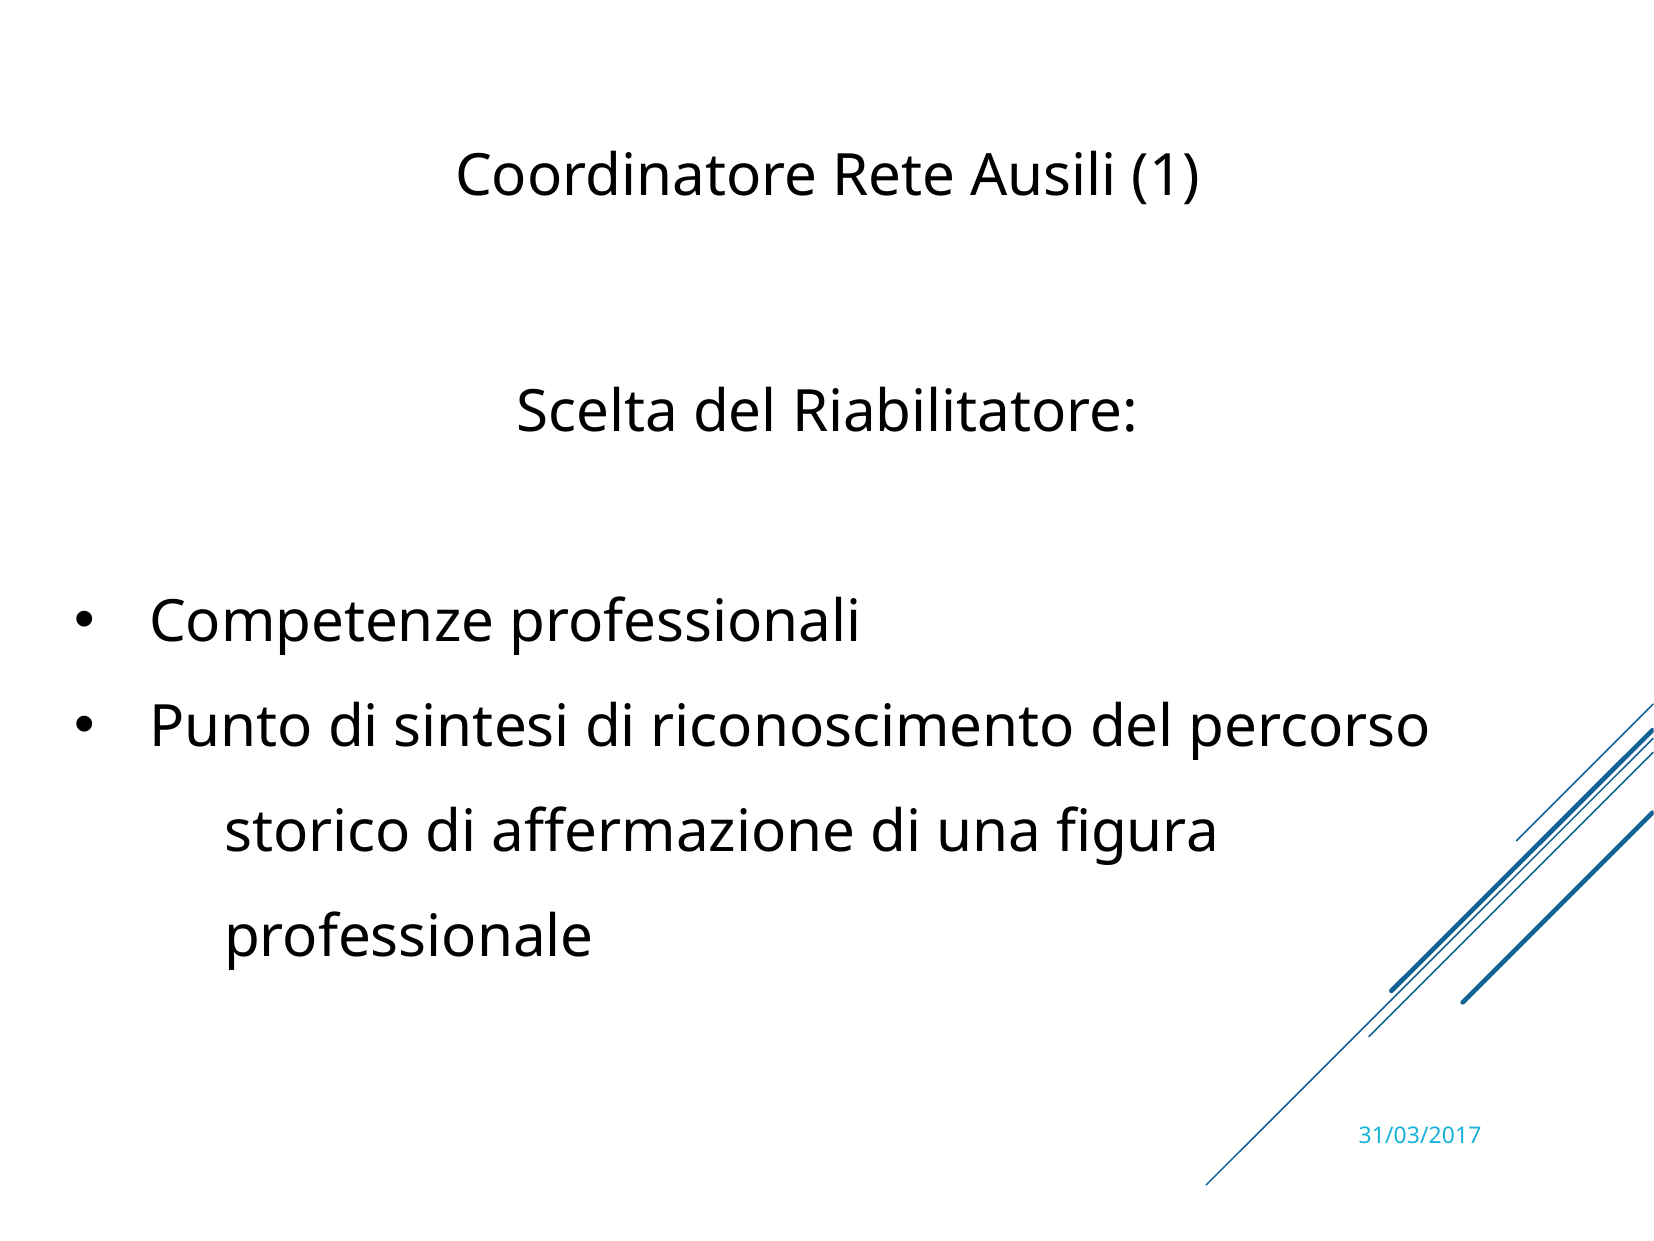

Coordinatore Rete Ausili (1)
Scelta del Riabilitatore:
Competenze professionali
Punto di sintesi di riconoscimento del percorso storico di affermazione di una figura professionale
31/03/2017